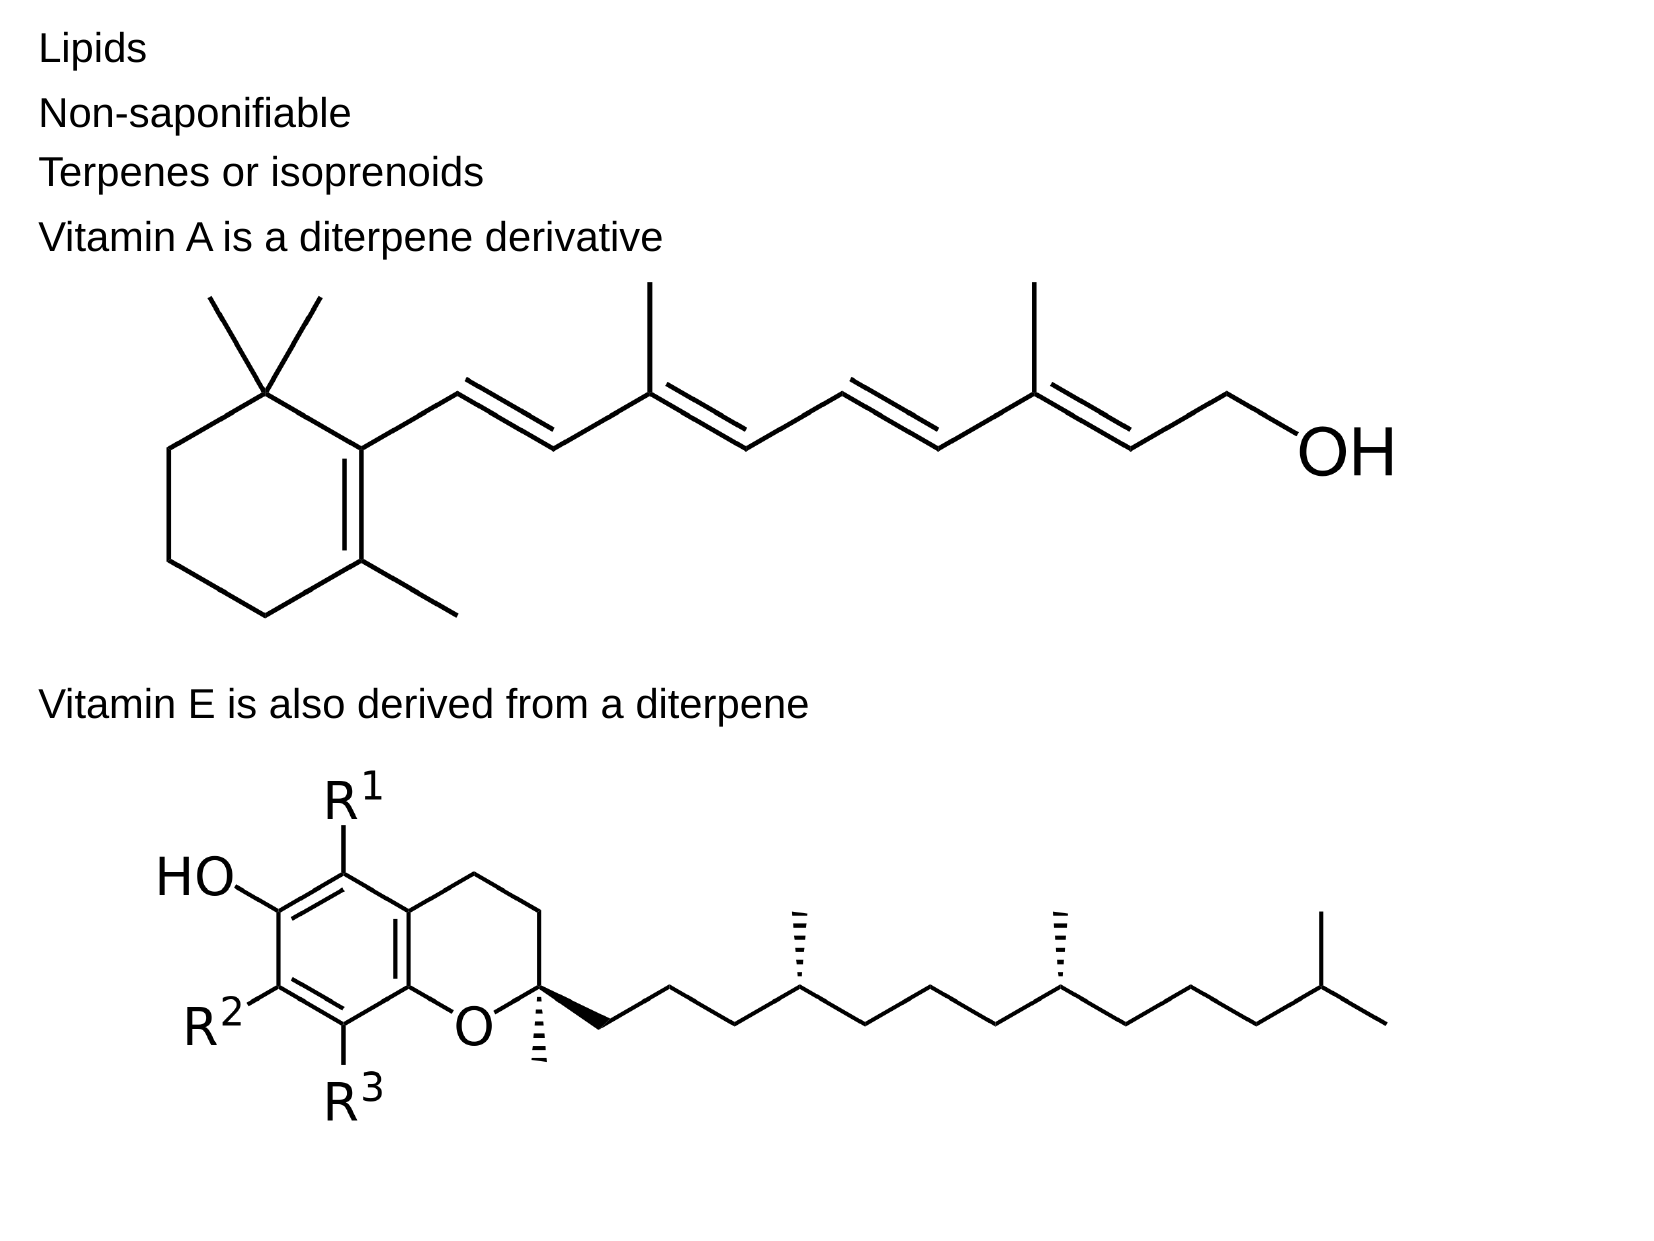

Lipids
Non-saponifiable
Terpenes or isoprenoids
Vitamin A is a diterpene derivative
Vitamin E is also derived from a diterpene